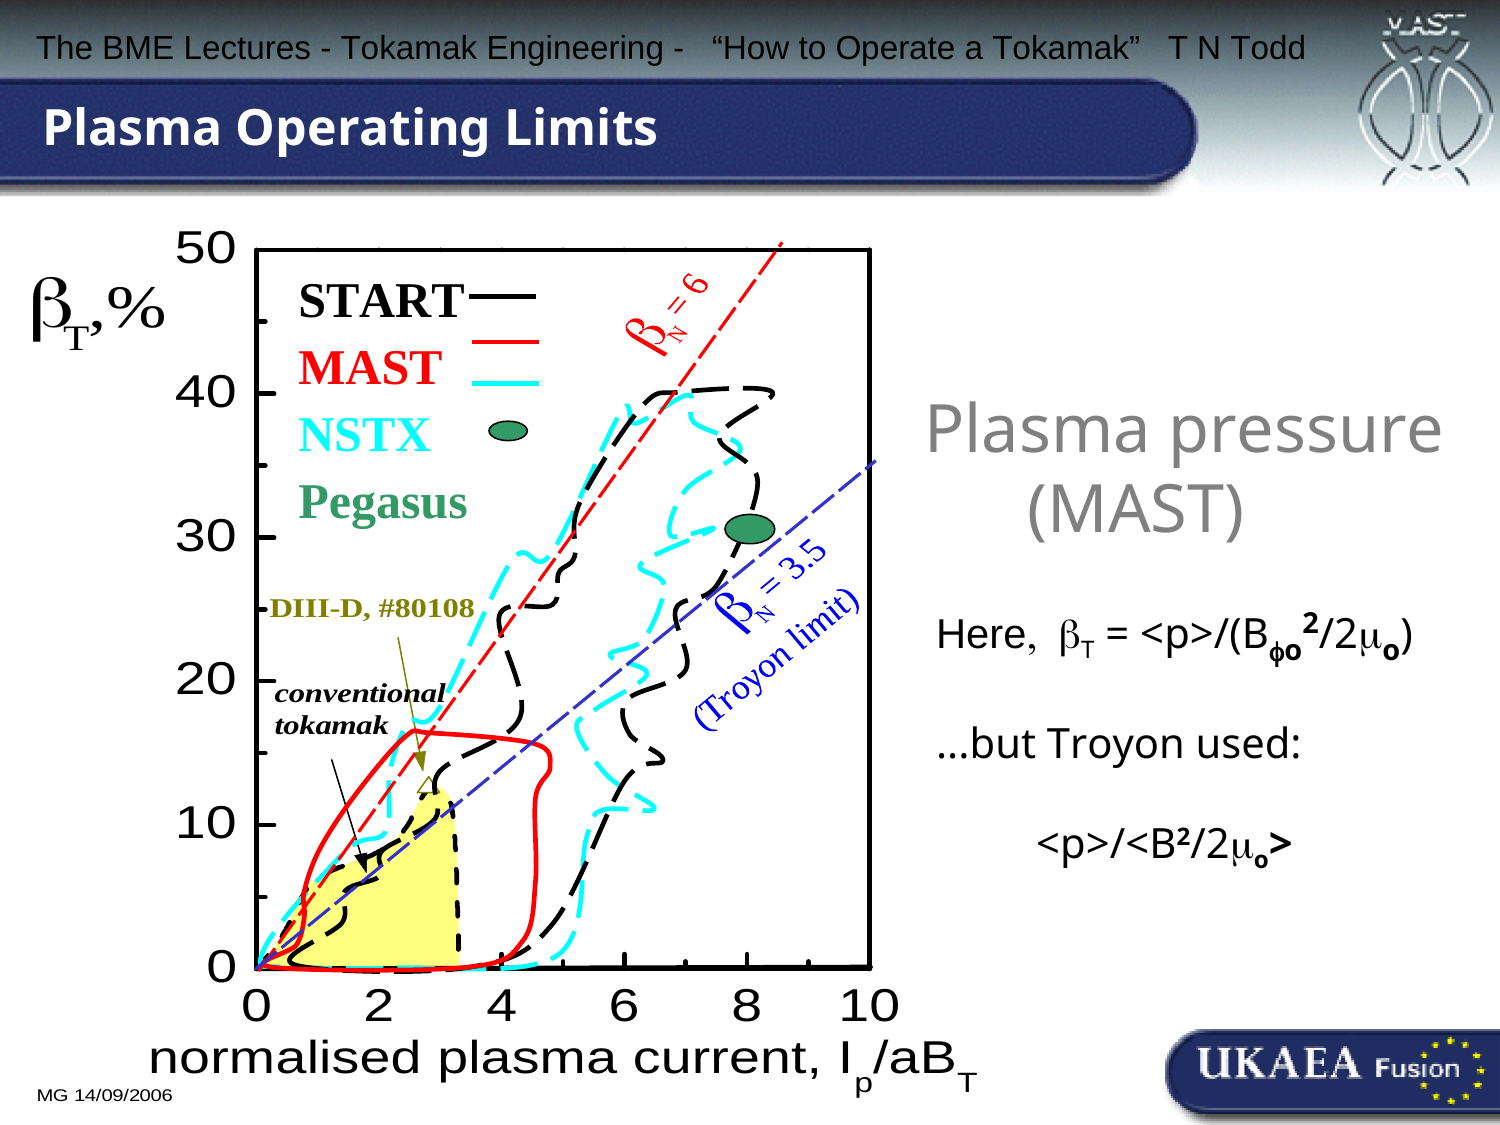

Plasma Operating Limits
The BME Lectures - Tokamak Engineering - “How to Operate a Tokamak” T N Todd
START
MAST
NSTX
Pegasus
Plasma pressure
 (MAST)
Here, T = <p>/(Bo2/2o)
...but Troyon used:
 <p>/<B2/2o>